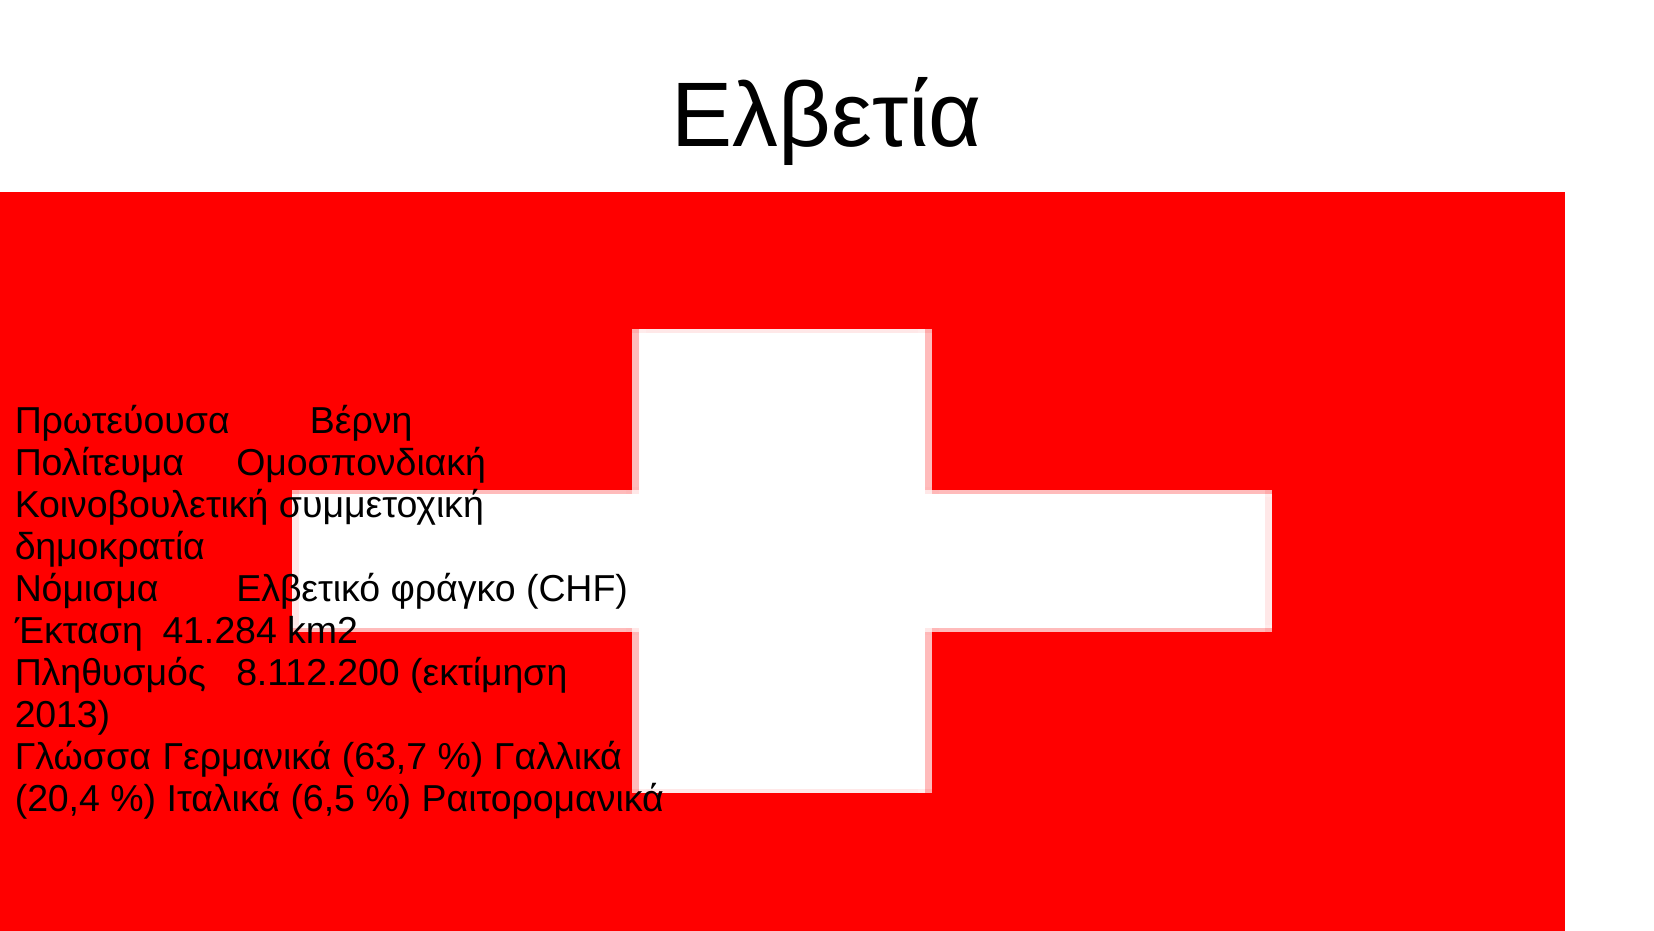

# Ελβετία
Πρωτεύουσα 	Βέρνη
Πολίτευμα 	Ομοσπονδιακή Κοινοβουλετική συμμετοχική δημοκρατία
Νόμισμα 	Ελβετικό φράγκο (CHF)
Έκταση 	41.284 km2
Πληθυσμός 	8.112.200 (εκτίμηση 2013)
Γλώσσα 	Γερμανικά (63,7 %) Γαλλικά (20,4 %) Ιταλικά (6,5 %) Ραιτορομανικά